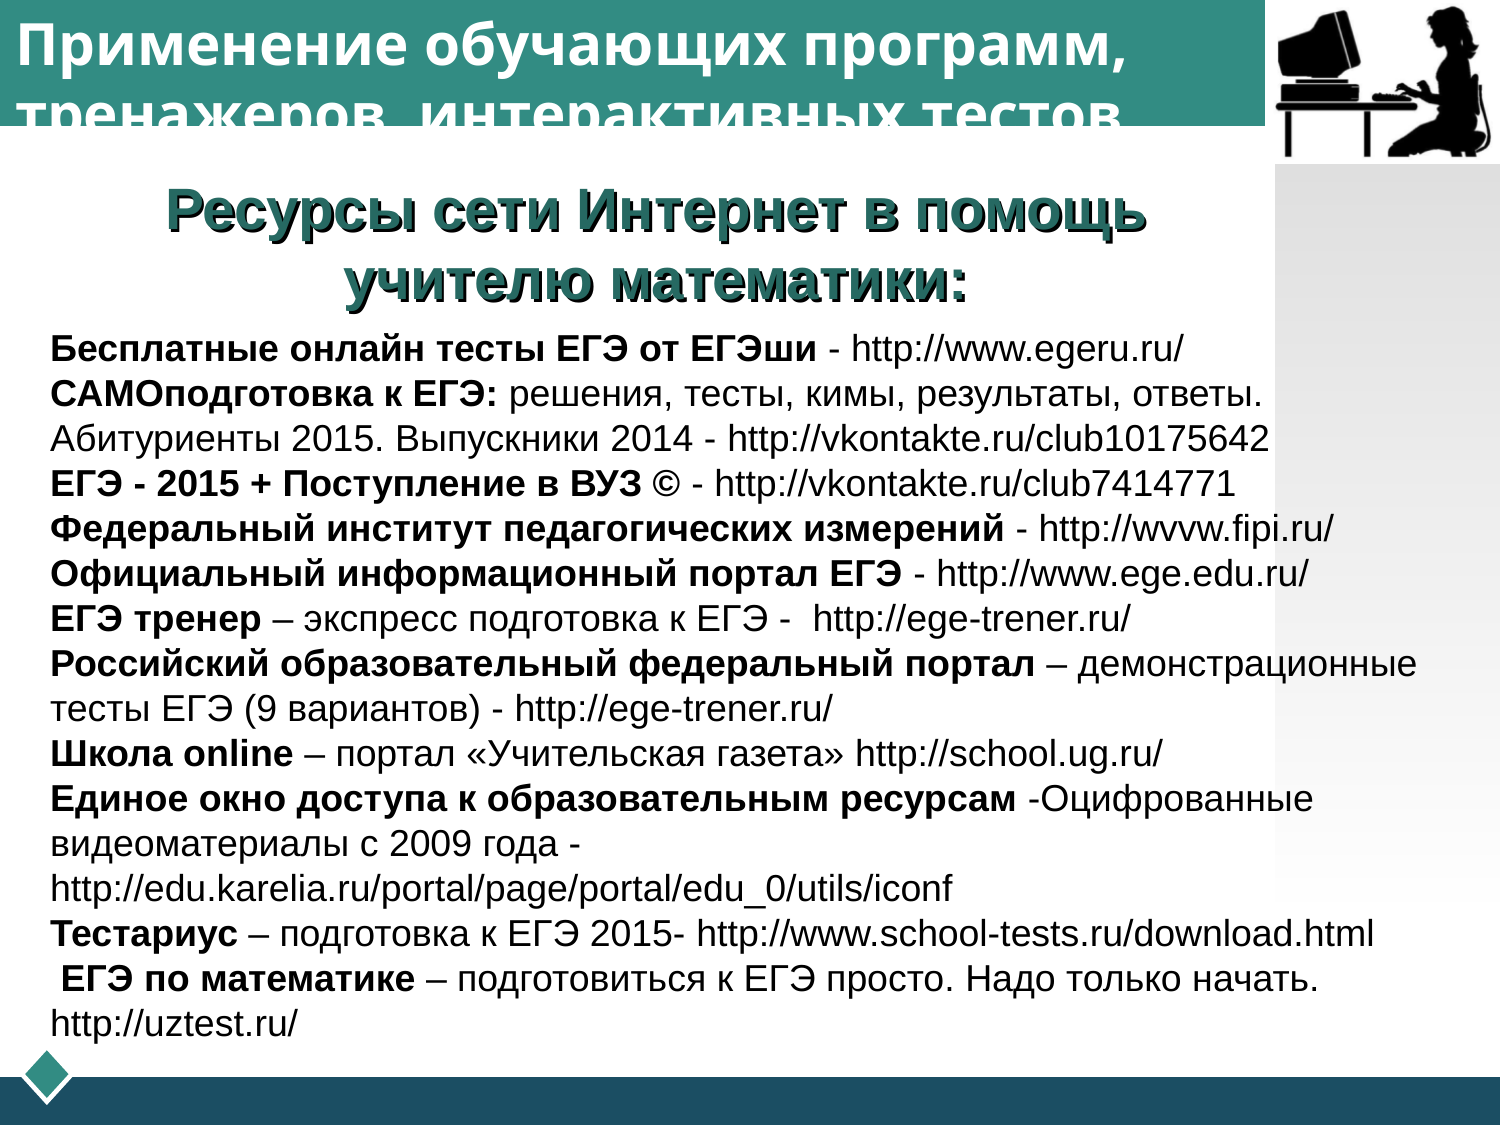

# Применение обучающих программ, тренажеров, интерактивных тестов
Ресурсы сети Интернет в помощь учителю математики:
Бесплатные онлайн тесты ЕГЭ от ЕГЭши - http://www.egeru.ru/
САМОподготовка к ЕГЭ: решения, тесты, кимы, результаты, ответы. Абитуриенты 2015. Выпускники 2014 - http://vkontakte.ru/club10175642
ЕГЭ - 2015 + Поступление в ВУЗ © - http://vkontakte.ru/club7414771
Федеральный институт педагогических измерений - http://wvvw.fipi.ru/
Официальный информационный портал ЕГЭ - http://www.ege.edu.ru/
ЕГЭ тренер – экспресс подготовка к ЕГЭ - http://ege-trener.ru/
Российский образовательный федеральный портал – демонстрационные тесты ЕГЭ (9 вариантов) - http://ege-trener.ru/
Школа online – портал «Учительская газета» http://school.ug.ru/
Единое окно доступа к образовательным ресурсам -Оцифрованные видеоматериалы с 2009 года - http://edu.karelia.ru/portal/page/portal/edu_0/utils/iconf
Тестариус – подготовка к ЕГЭ 2015- http://www.school-tests.ru/download.html
 ЕГЭ по математике – подготовиться к ЕГЭ просто. Надо только начать. http://uztest.ru/